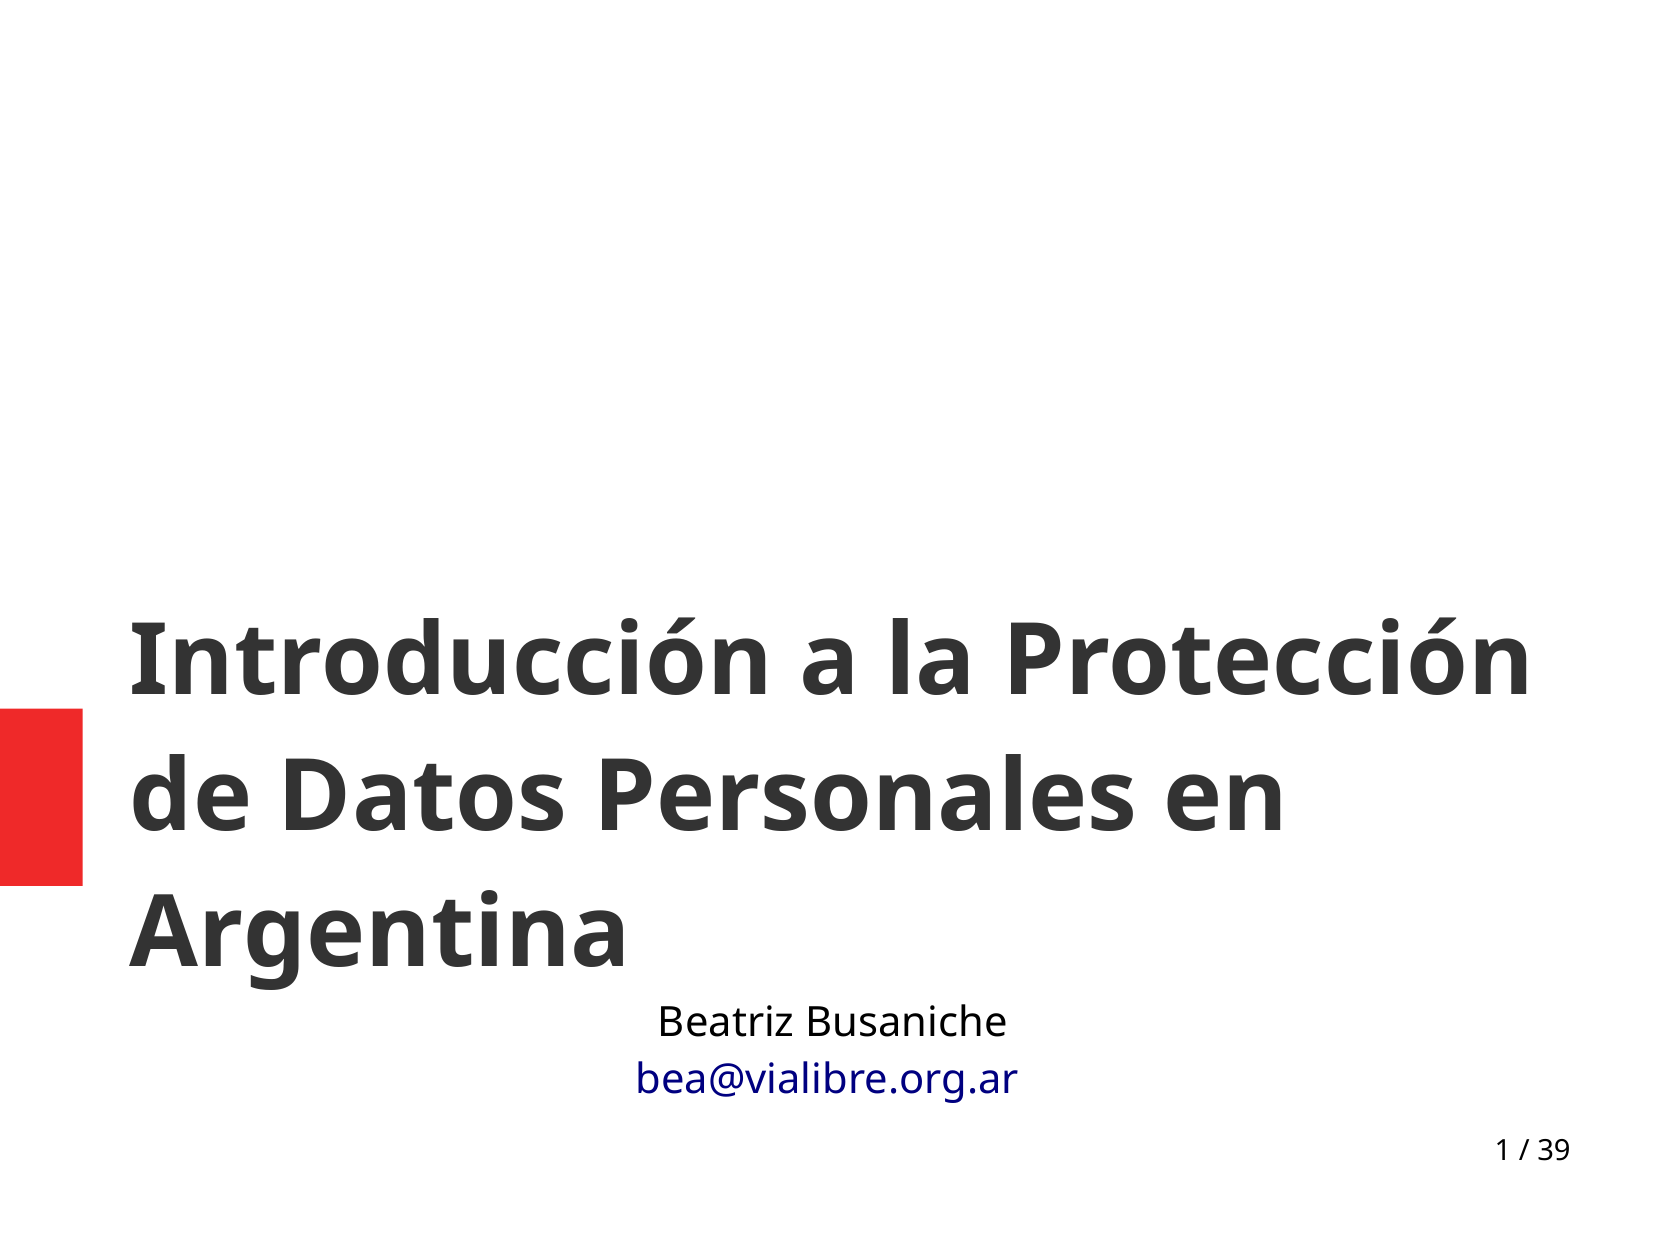

# Introducción a la Protección de Datos Personales en Argentina
Beatriz Busaniche
bea@vialibre.org.ar
1